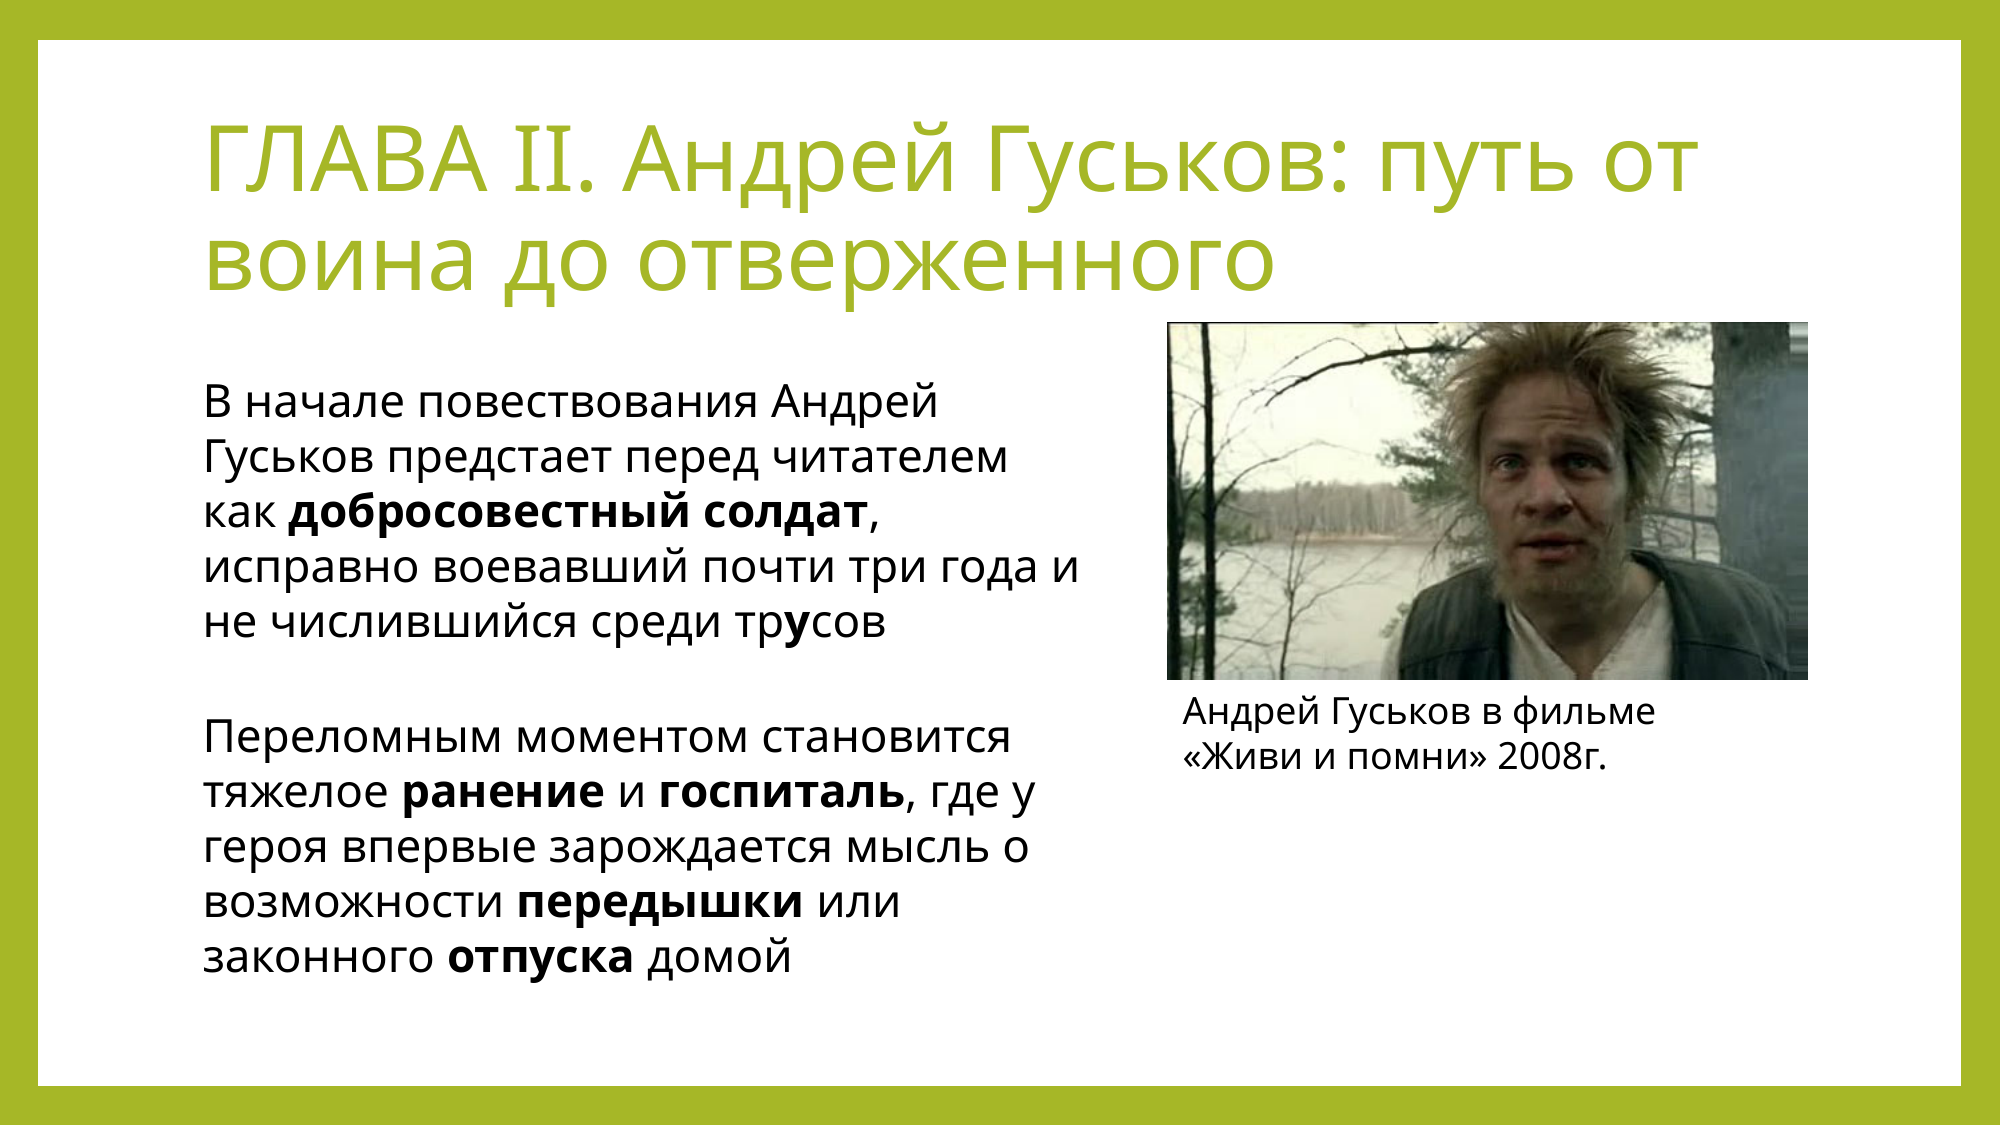

# ГЛАВА II. Андрей Гуськов: путь от воина до отверженного
В начале повествования Андрей Гуськов предстает перед читателем как добросовестный солдат, исправно воевавший почти три года и не числившийся среди трусов
Андрей Гуськов в фильме
«Живи и помни» 2008г.
Переломным моментом становится тяжелое ранение и госпиталь, где у героя впервые зарождается мысль о возможности передышки или законного отпуска домой